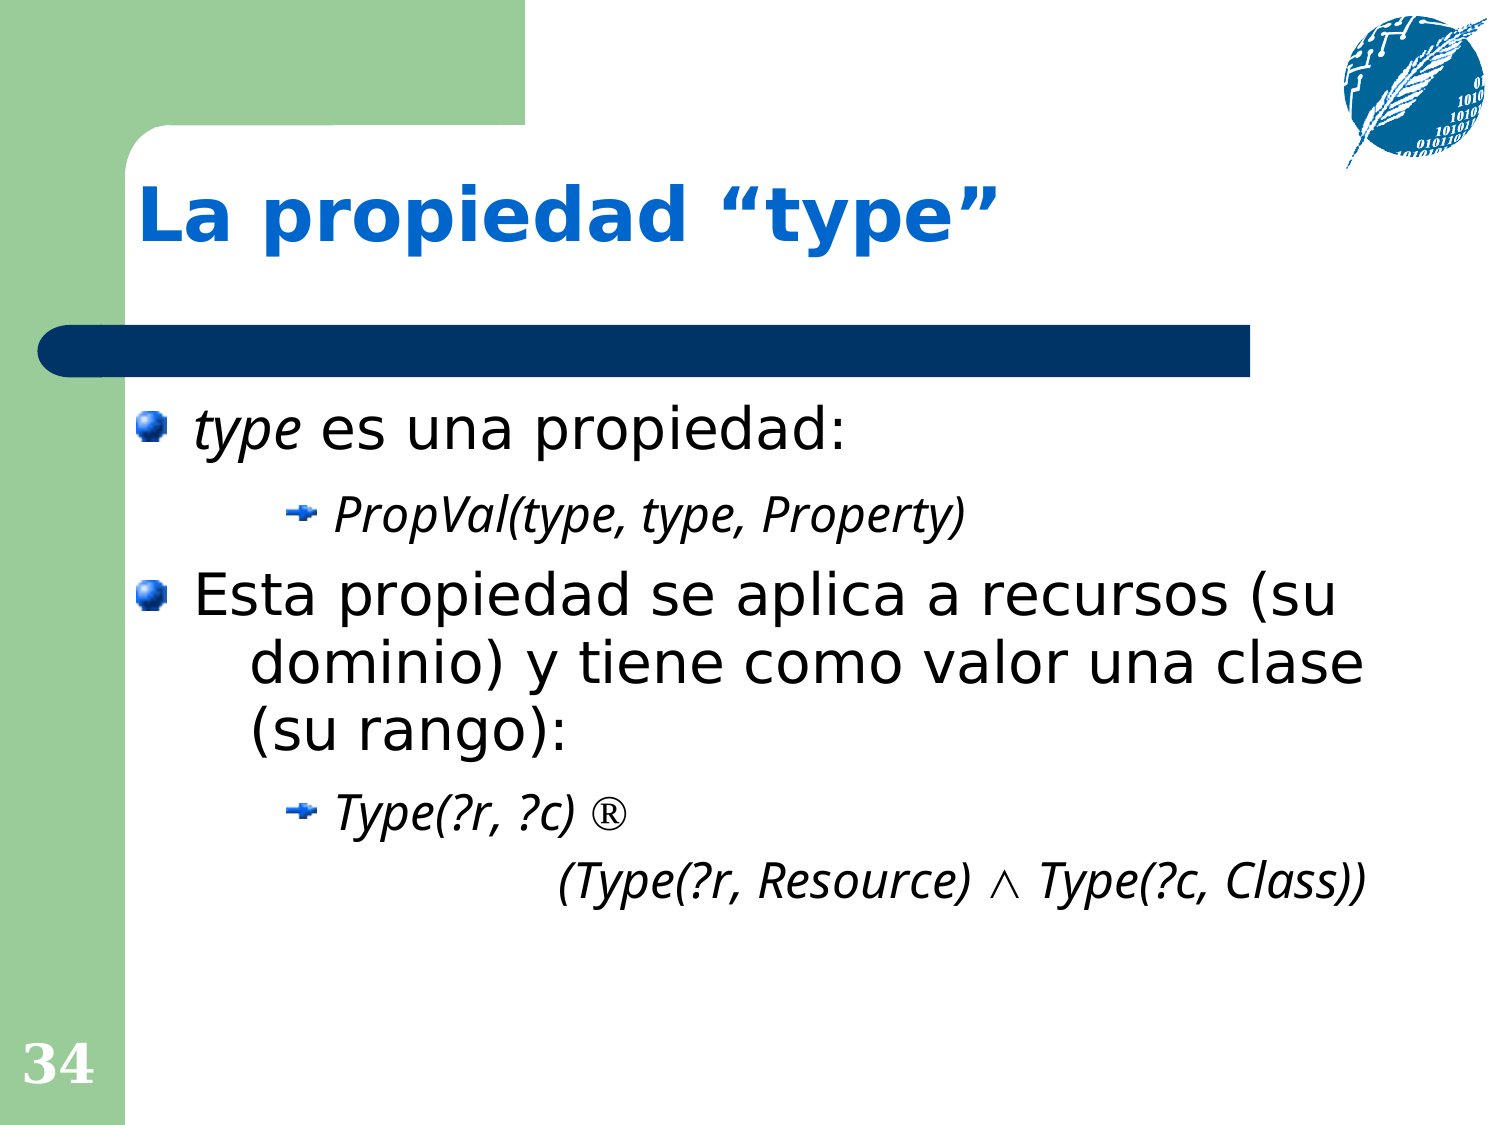

# La propiedad “type”
type es una propiedad:
PropVal(type, type, Property)
Esta propiedad se aplica a recursos (su dominio) y tiene como valor una clase (su rango):
Type(?r, ?c) ®
		(Type(?r, Resource) ∧ Type(?c, Class))
34